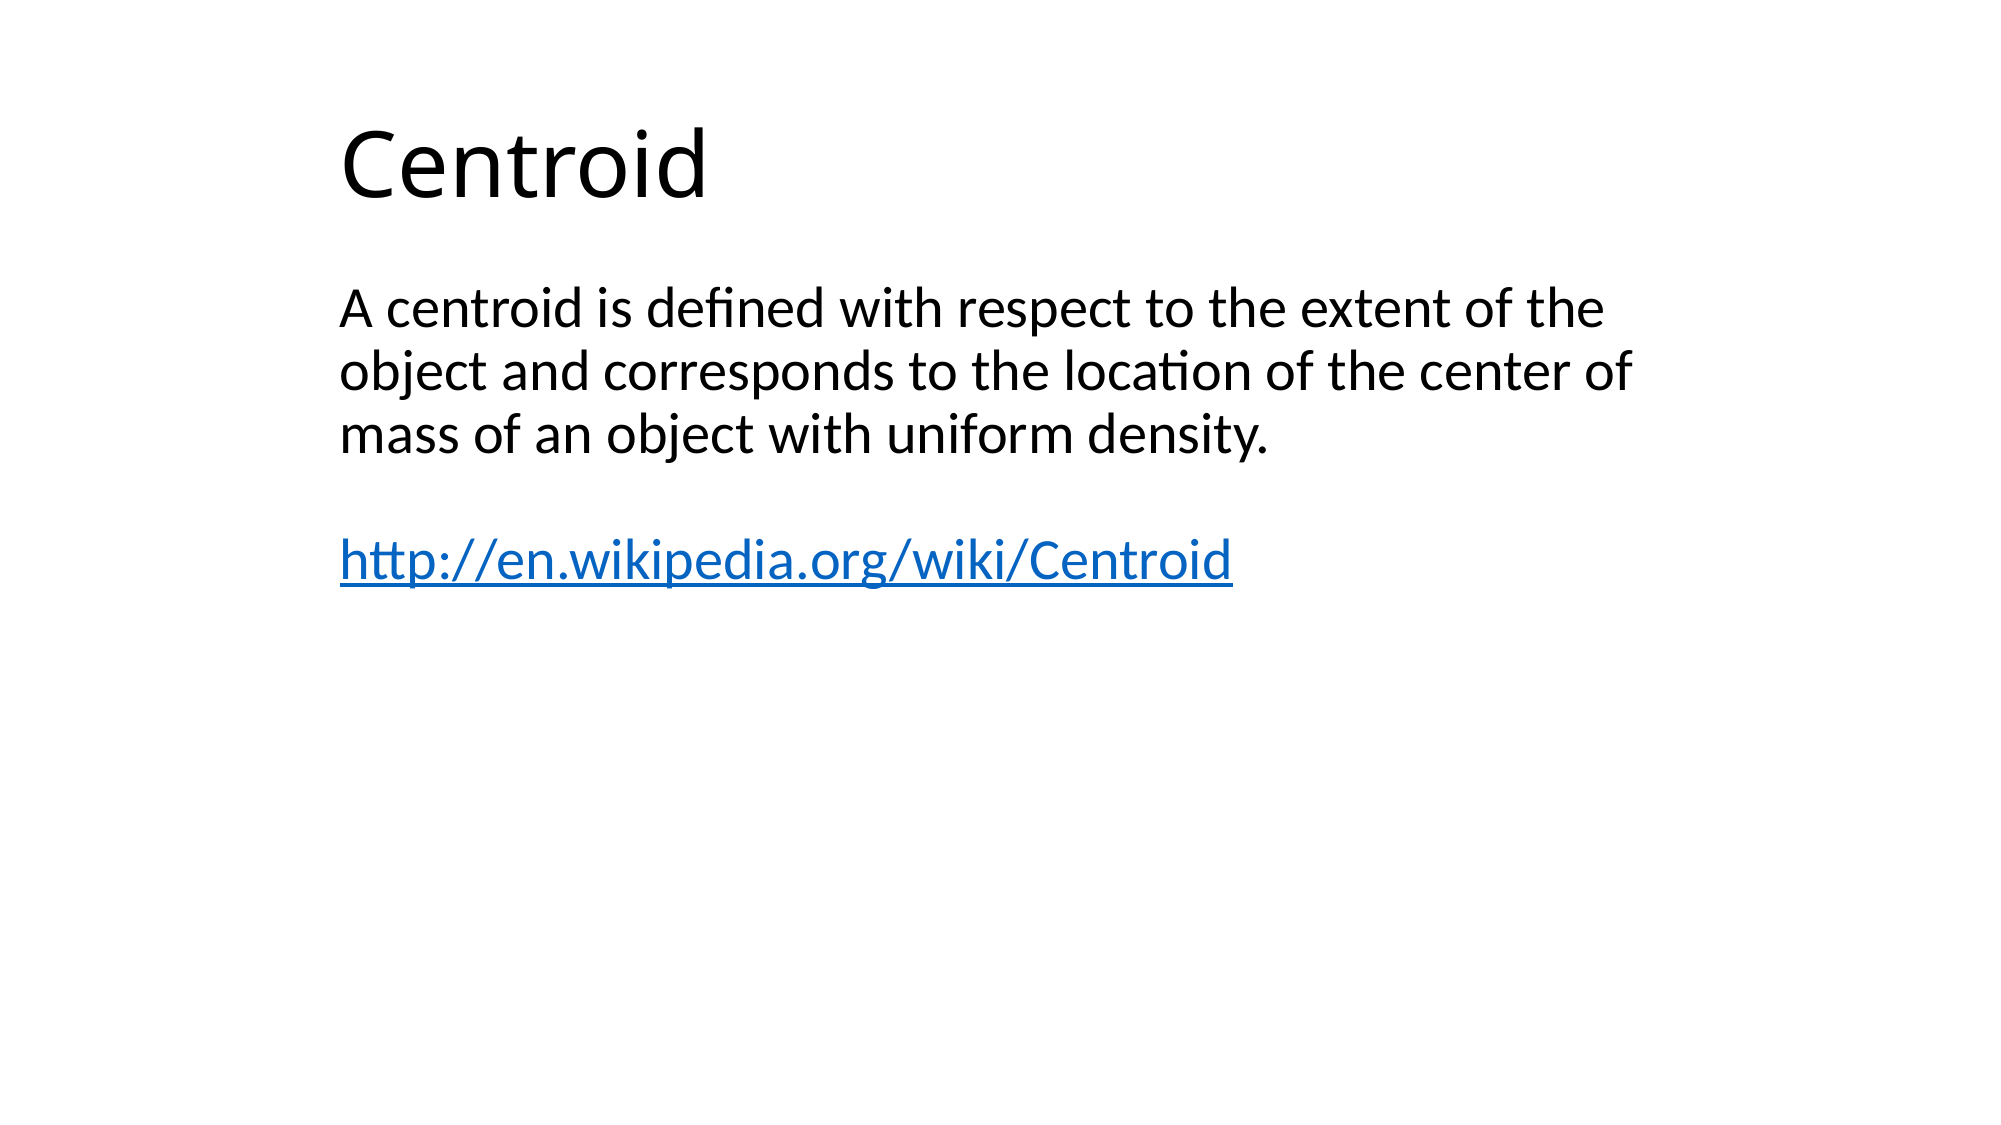

# Centroid
A centroid is defined with respect to the extent of the object and corresponds to the location of the center of mass of an object with uniform density.
http://en.wikipedia.org/wiki/Centroid